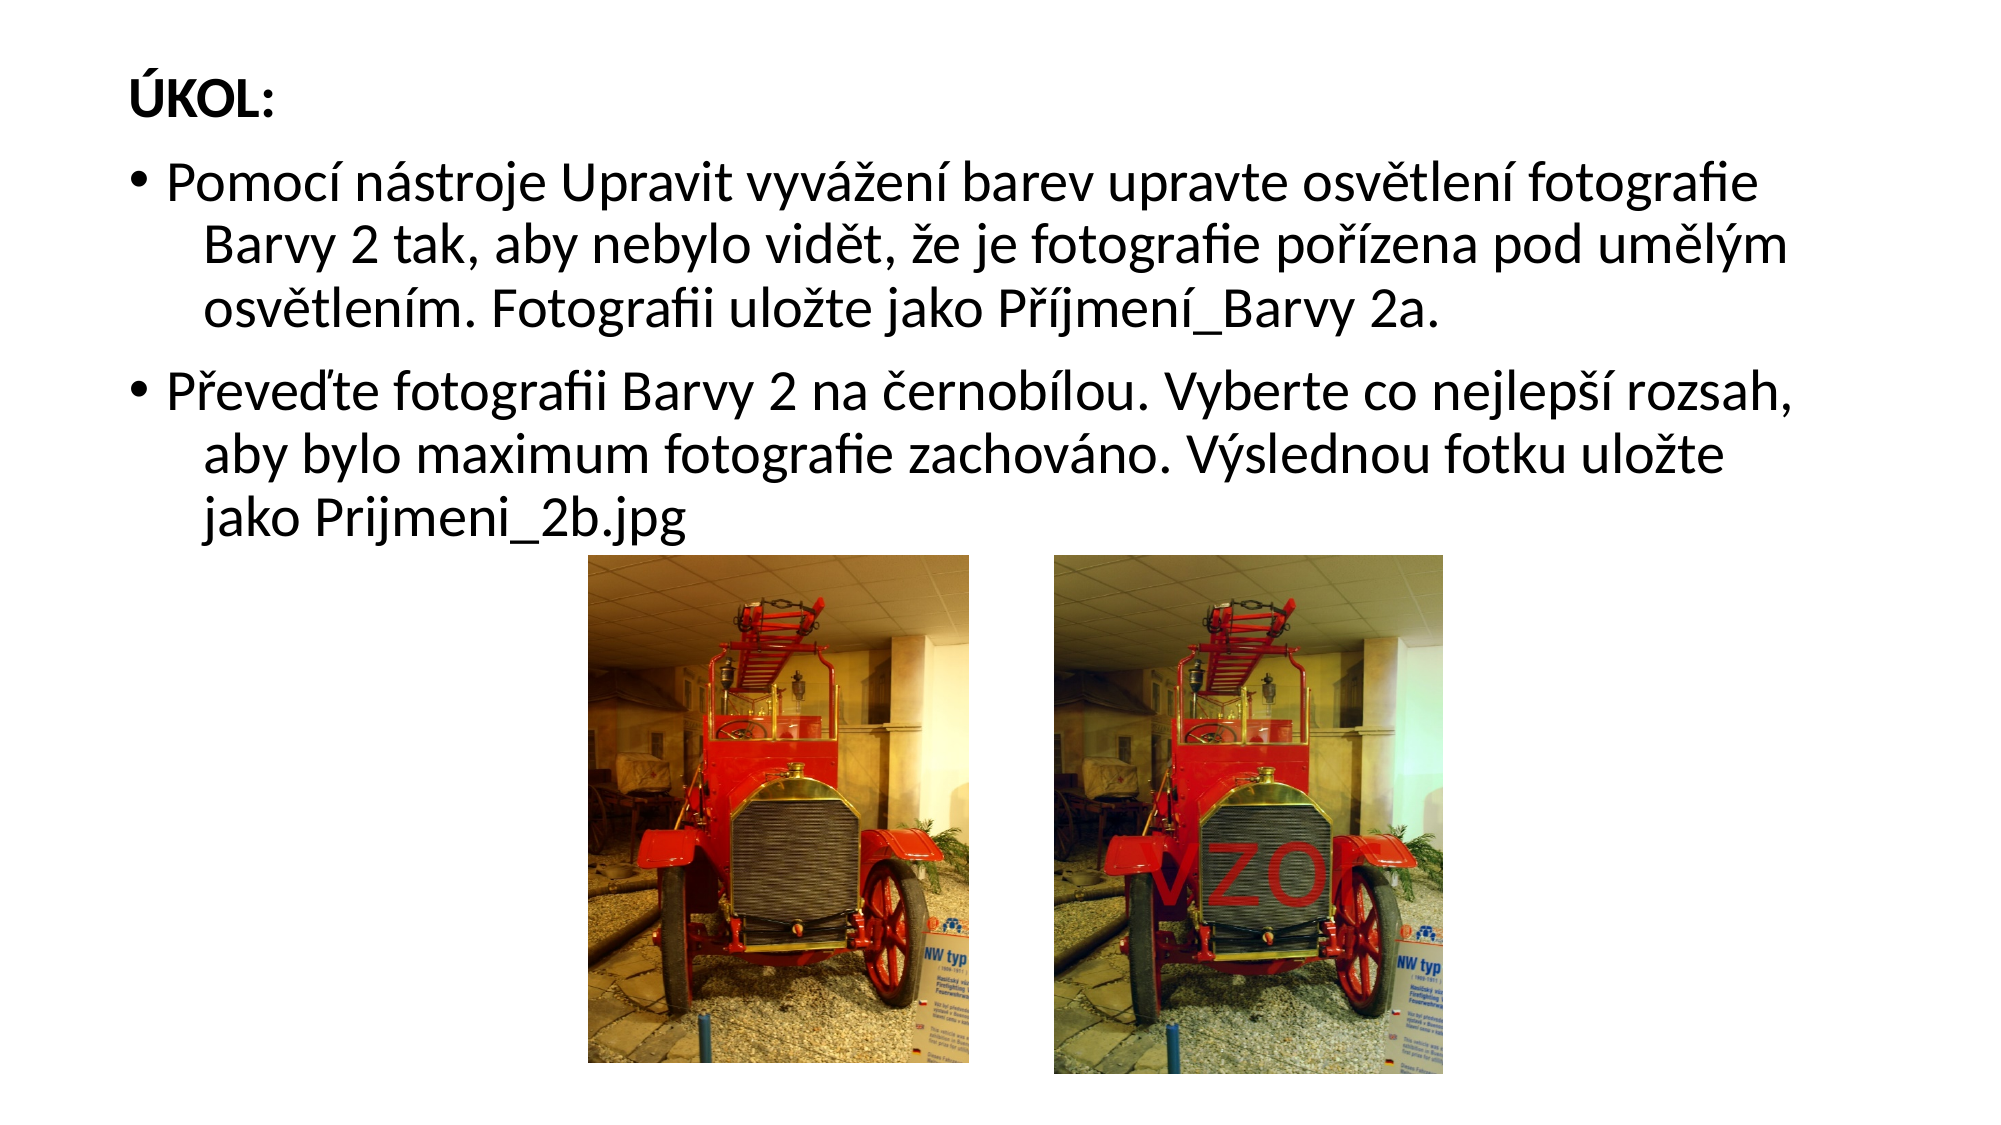

# ÚKOL:
Pomocí nástroje Upravit vyvážení barev upravte osvětlení fotografie Barvy 2 tak, aby nebylo vidět, že je fotografie pořízena pod umělým osvětlením. Fotografii uložte jako Příjmení_Barvy 2a.
Převeďte fotografii Barvy 2 na černobílou. Vyberte co nejlepší rozsah, aby bylo maximum fotografie zachováno. Výslednou fotku uložte jako Prijmeni_2b.jpg